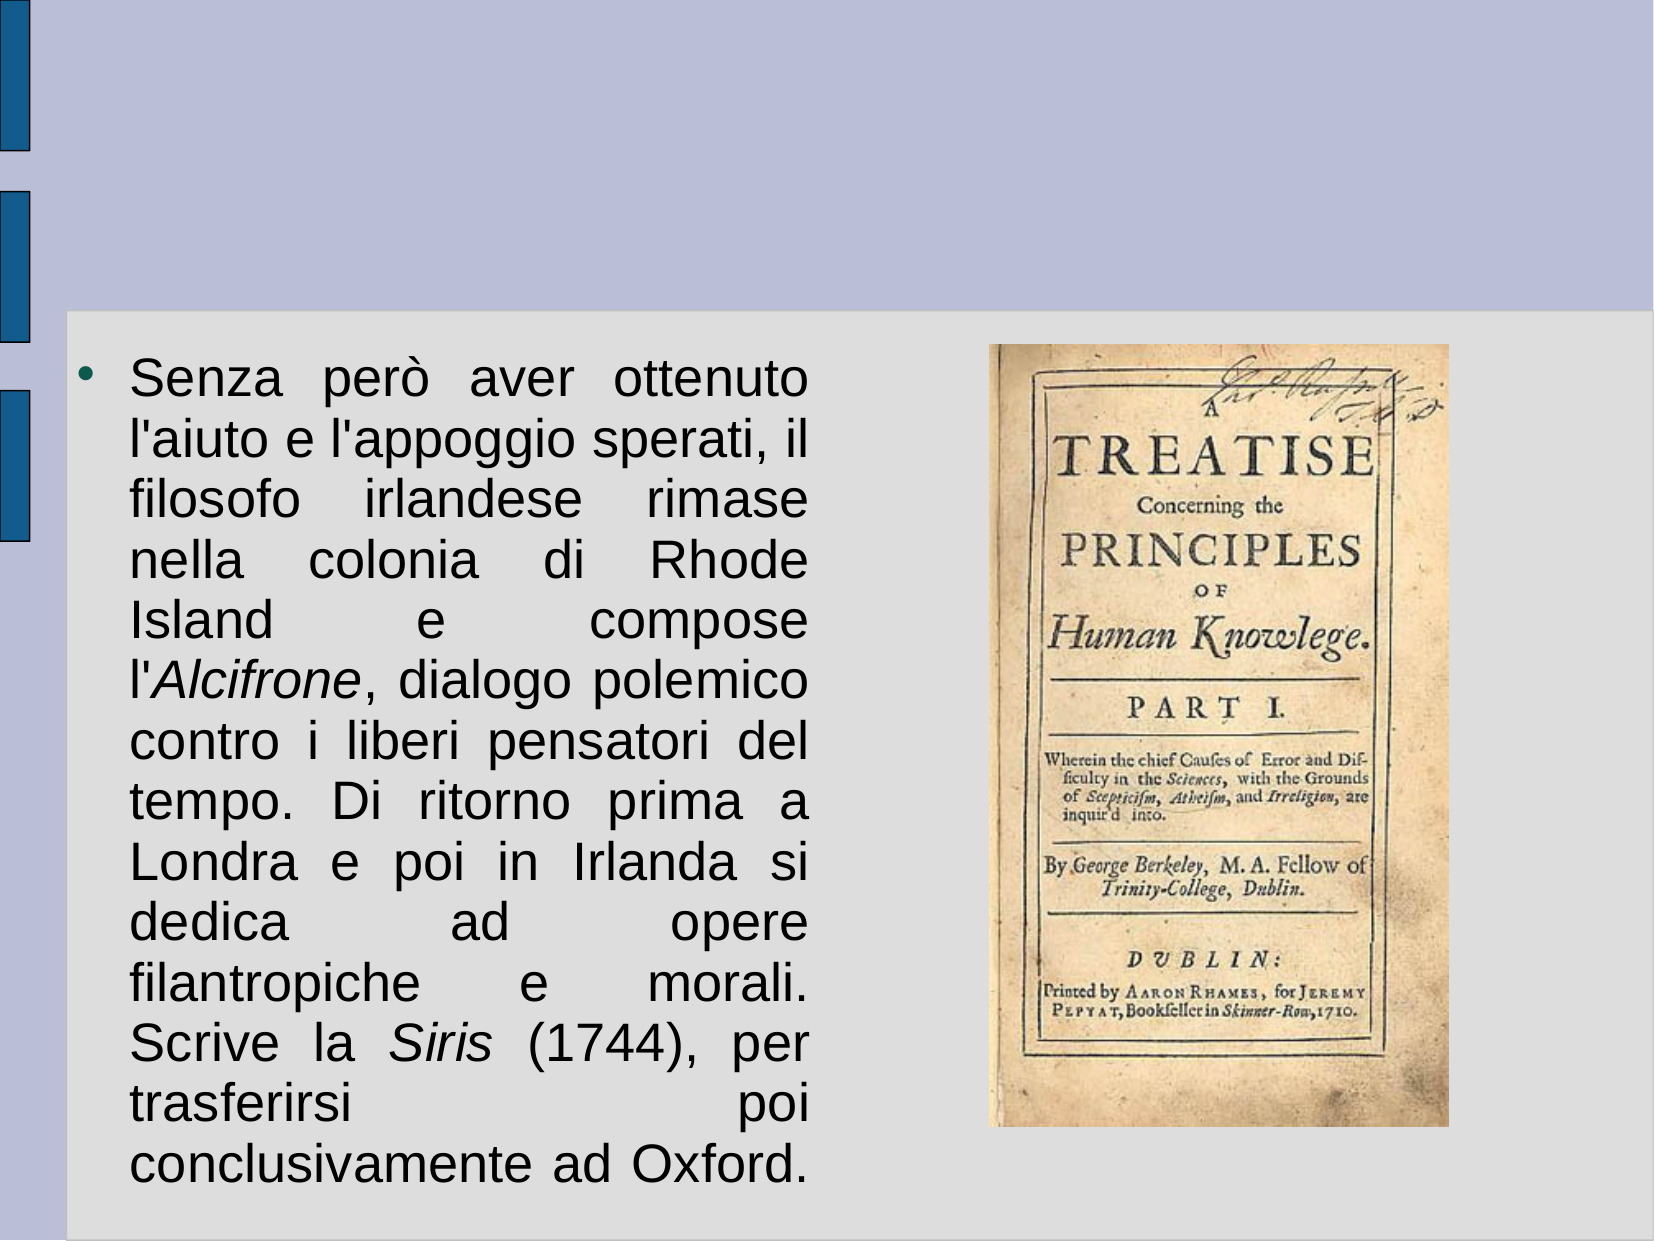

#
Senza però aver ottenuto l'aiuto e l'appoggio sperati, il filosofo irlandese rimase nella colonia di Rhode Island e compose l'Alcifrone, dialogo polemico contro i liberi pensatori del tempo. Di ritorno prima a Londra e poi in Irlanda si dedica ad opere filantropiche e morali. Scrive la Siris (1744), per trasferirsi poi conclusivamente ad Oxford.